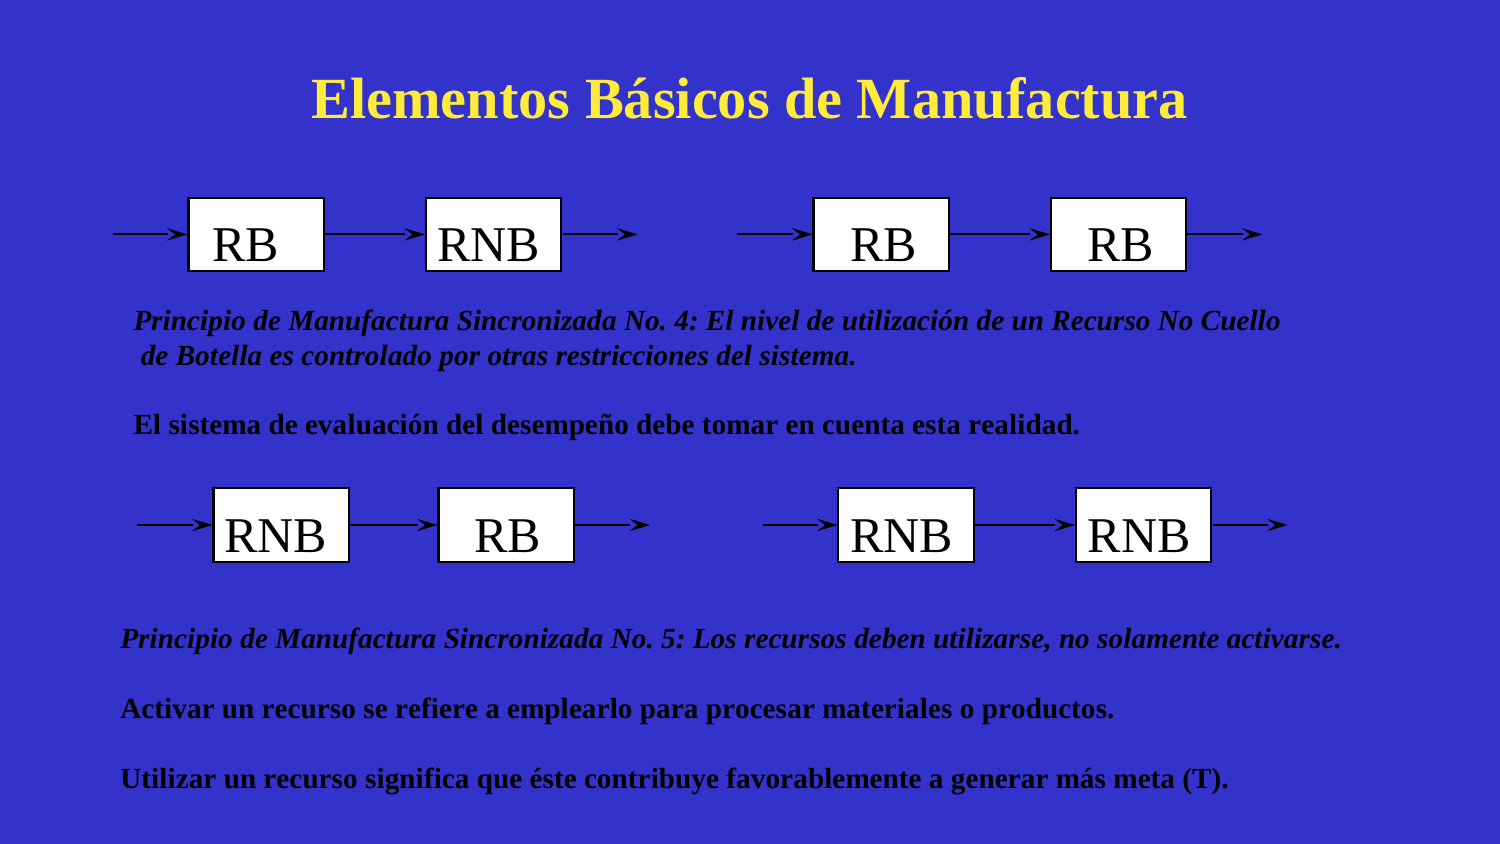

# Elementos Básicos de Manufactura
RB
RNB
RB
RB
Principio de Manufactura Sincronizada No. 4: El nivel de utilización de un Recurso No Cuello
 de Botella es controlado por otras restricciones del sistema.
El sistema de evaluación del desempeño debe tomar en cuenta esta realidad.
RNB
RB
RNB
RNB
Principio de Manufactura Sincronizada No. 5: Los recursos deben utilizarse, no solamente activarse.
Activar un recurso se refiere a emplearlo para procesar materiales o productos.
Utilizar un recurso significa que éste contribuye favorablemente a generar más meta (T).